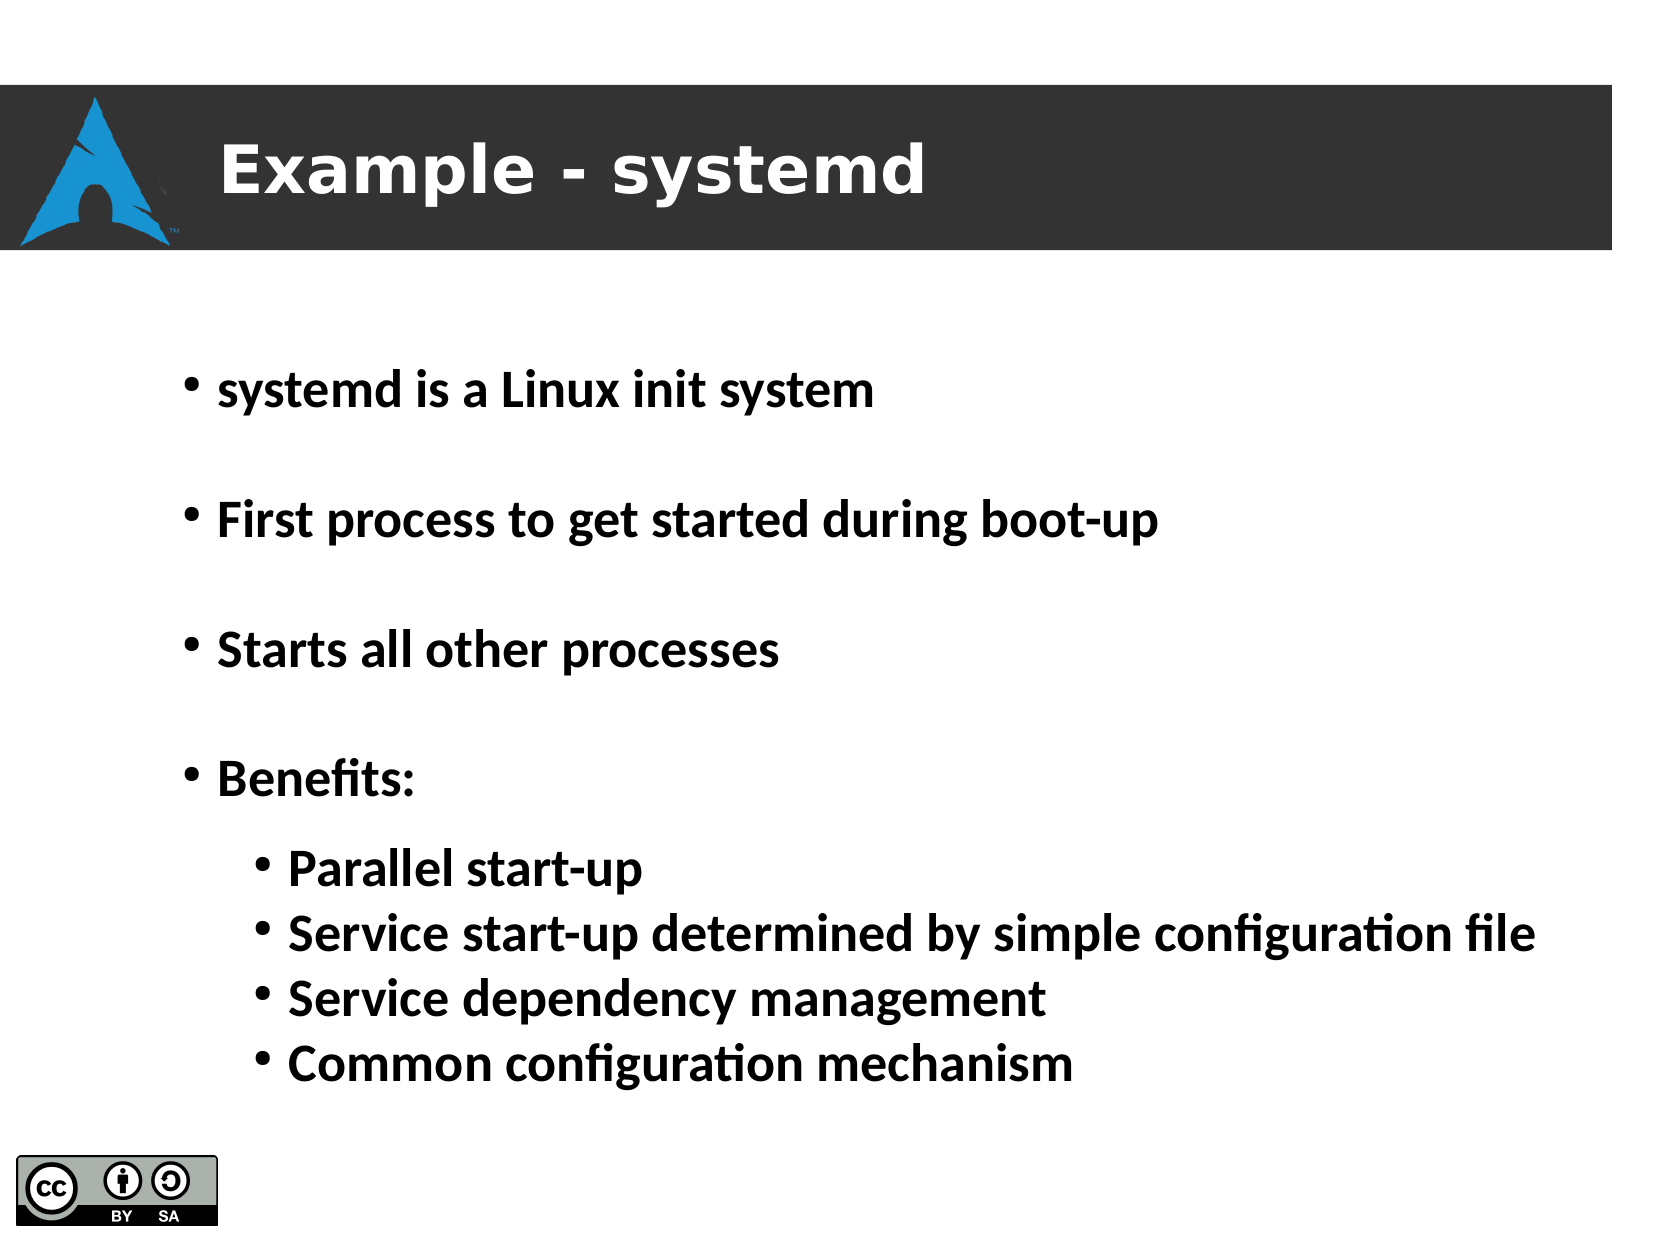

Example - systemd
#
systemd is a Linux init system
First process to get started during boot-up
Starts all other processes
Benefits:
Parallel start-up
Service start-up determined by simple configuration file
Service dependency management
Common configuration mechanism